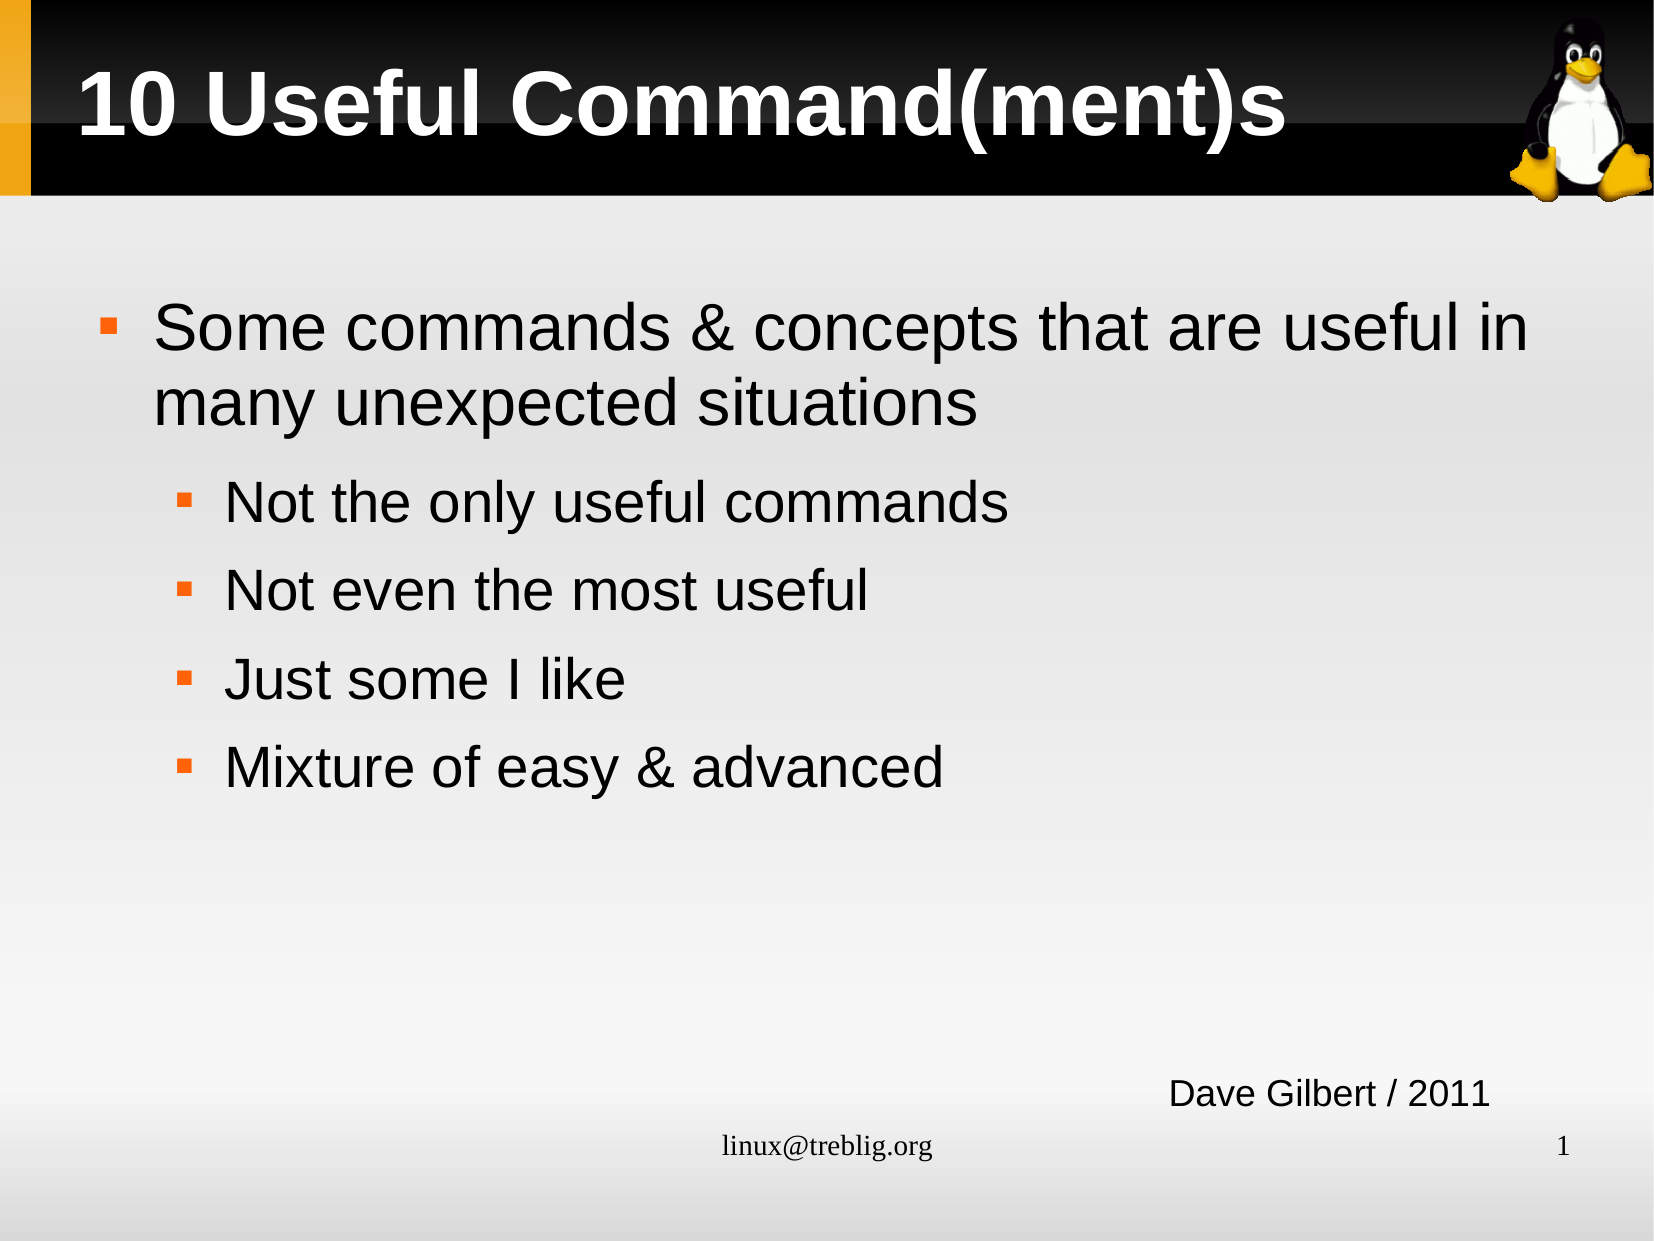

# 10 Useful Command(ment)s
Some commands & concepts that are useful in many unexpected situations
Not the only useful commands
Not even the most useful
Just some I like
Mixture of easy & advanced
Dave Gilbert / 2011
linux@treblig.org
1